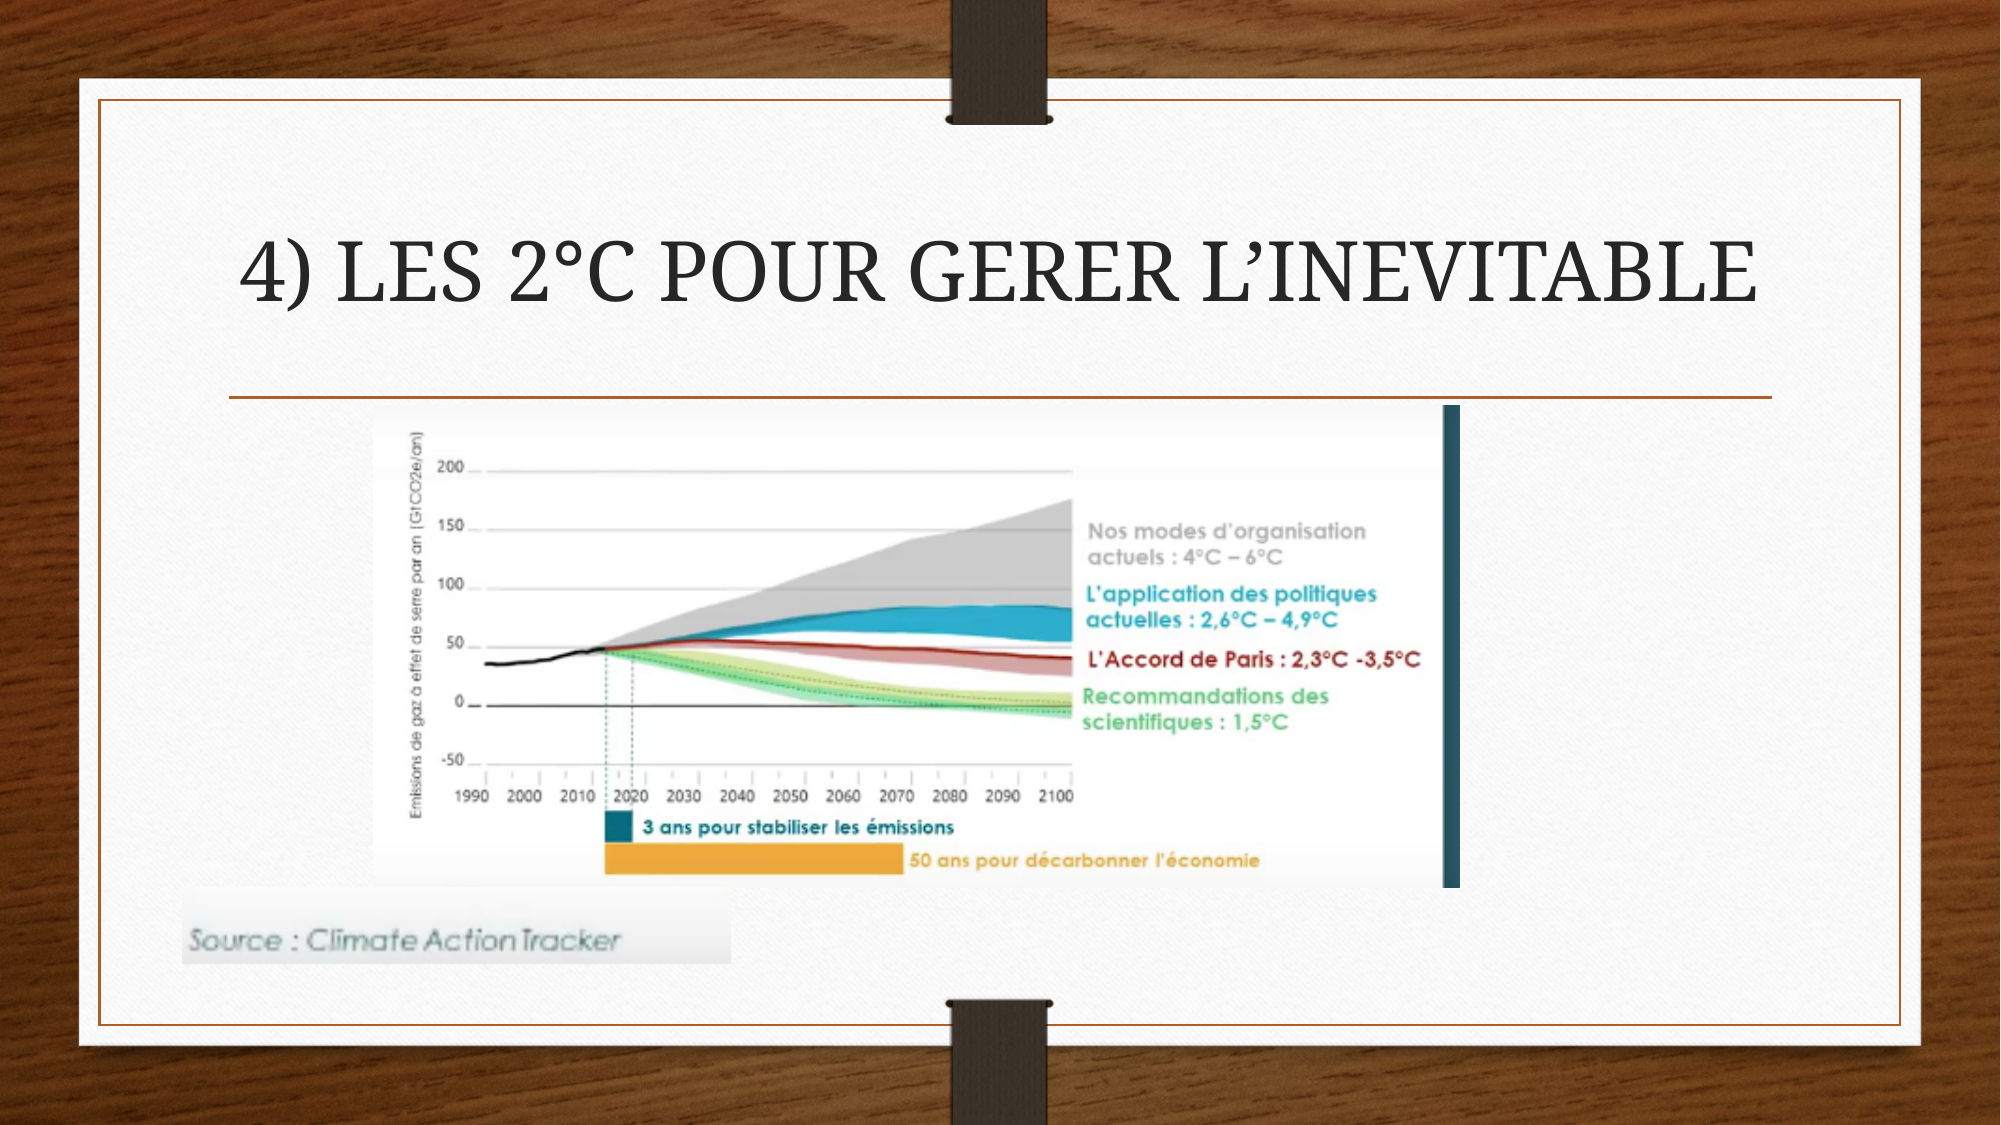

# 4) LES 2°C POUR GERER L’INEVITABLE